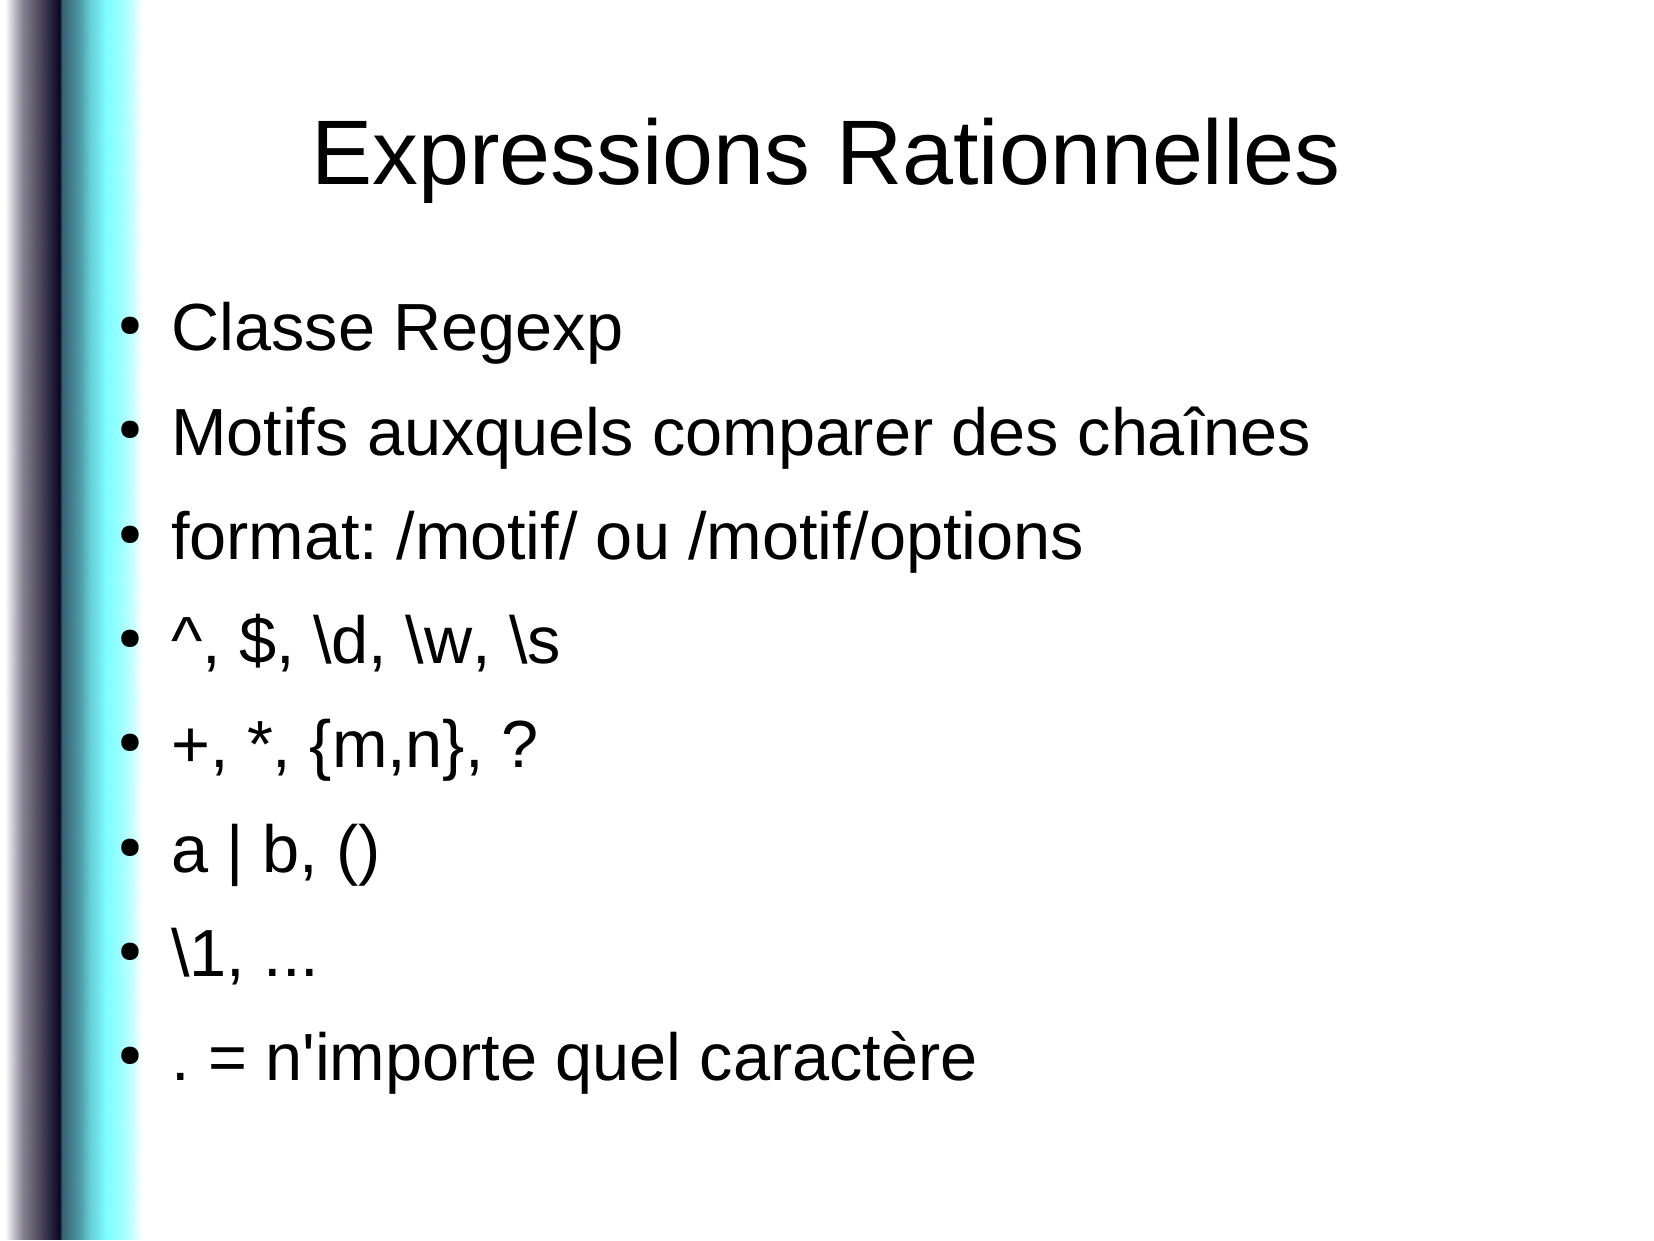

# Expressions Rationnelles
Classe Regexp
Motifs auxquels comparer des chaînes
format: /motif/ ou /motif/options
^, $, \d, \w, \s
+, *, {m,n}, ?
a | b, ()
\1, ...
. = n'importe quel caractère